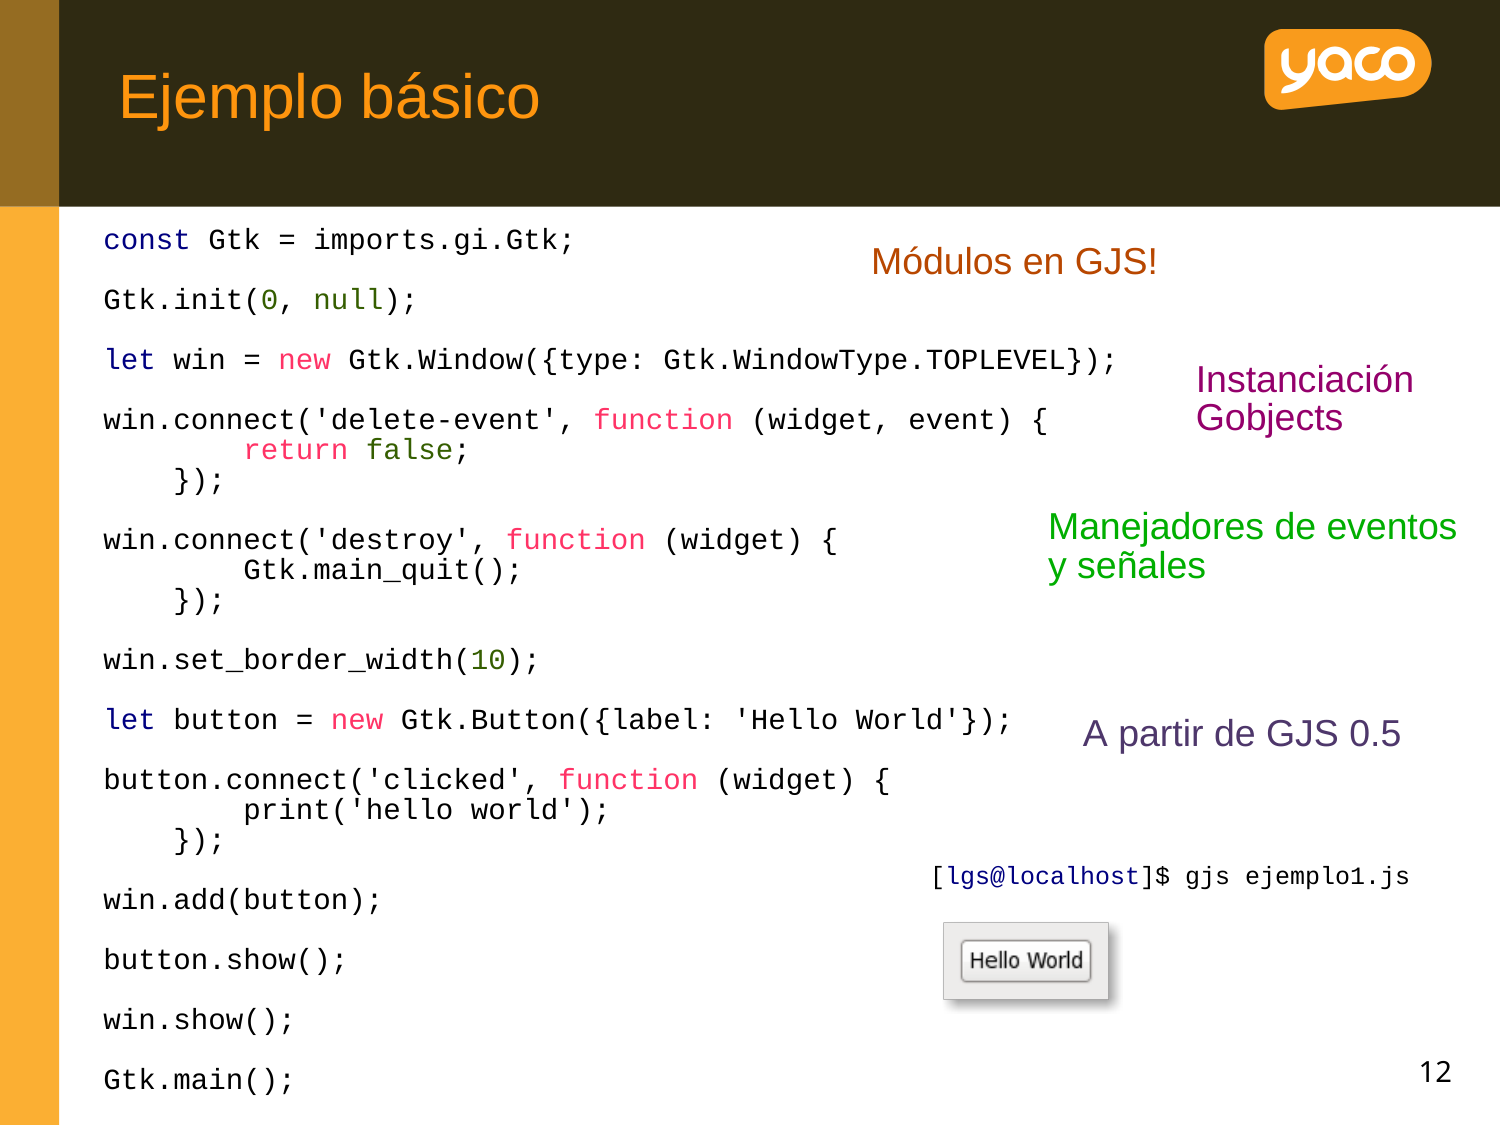

# Ejemplo básico
const Gtk = imports.gi.Gtk;
Gtk.init(0, null);
let win = new Gtk.Window({type: Gtk.WindowType.TOPLEVEL});
win.connect('delete-event', function (widget, event) {
 return false;
 });
win.connect('destroy', function (widget) {
 Gtk.main_quit();
 });
win.set_border_width(10);
let button = new Gtk.Button({label: 'Hello World'});
button.connect('clicked', function (widget) {
 print('hello world');
 });
win.add(button);
button.show();
win.show();
Gtk.main();
Módulos en GJS!
Instanciación
Gobjects
Manejadores de eventos
y señales
A partir de GJS 0.5
[lgs@localhost]$ gjs ejemplo1.js
12